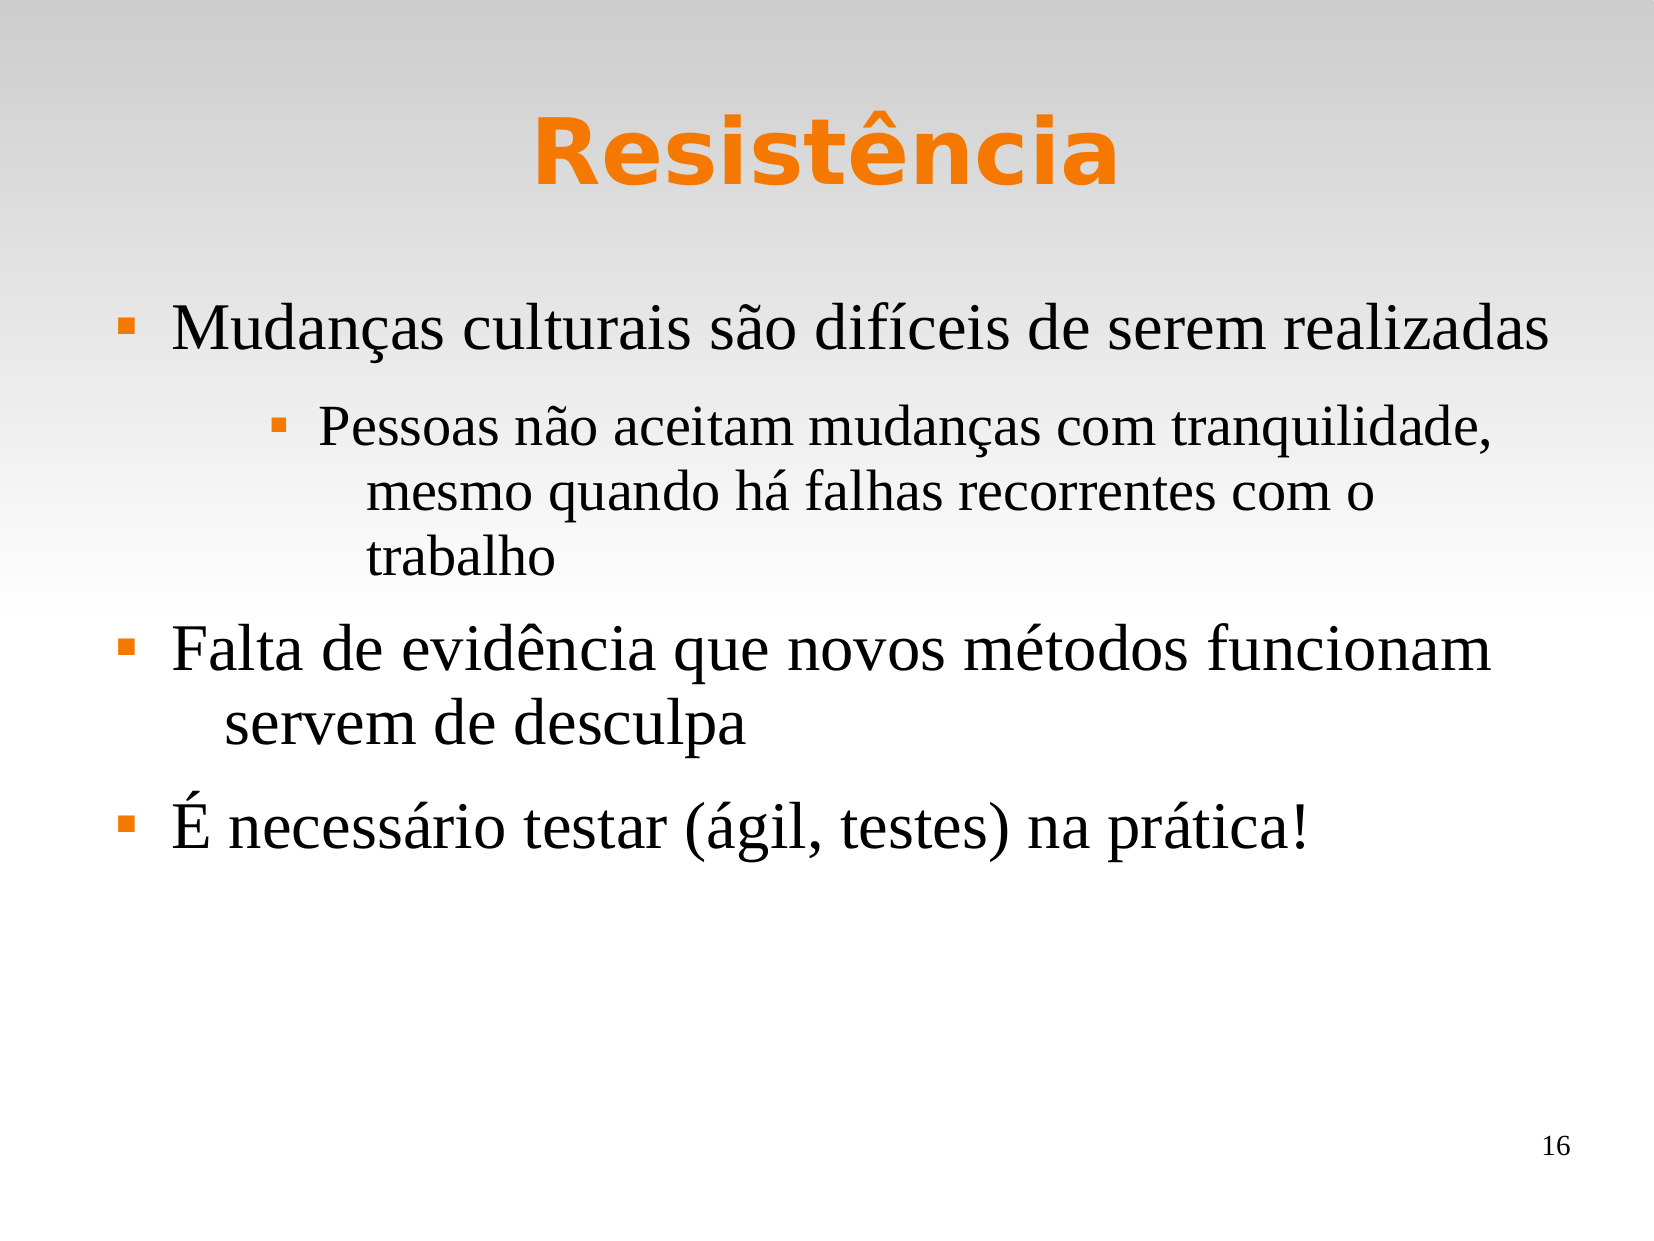

# Resistência
Mudanças culturais são difíceis de serem realizadas
Pessoas não aceitam mudanças com tranquilidade, mesmo quando há falhas recorrentes com o trabalho
Falta de evidência que novos métodos funcionam servem de desculpa
É necessário testar (ágil, testes) na prática!
16